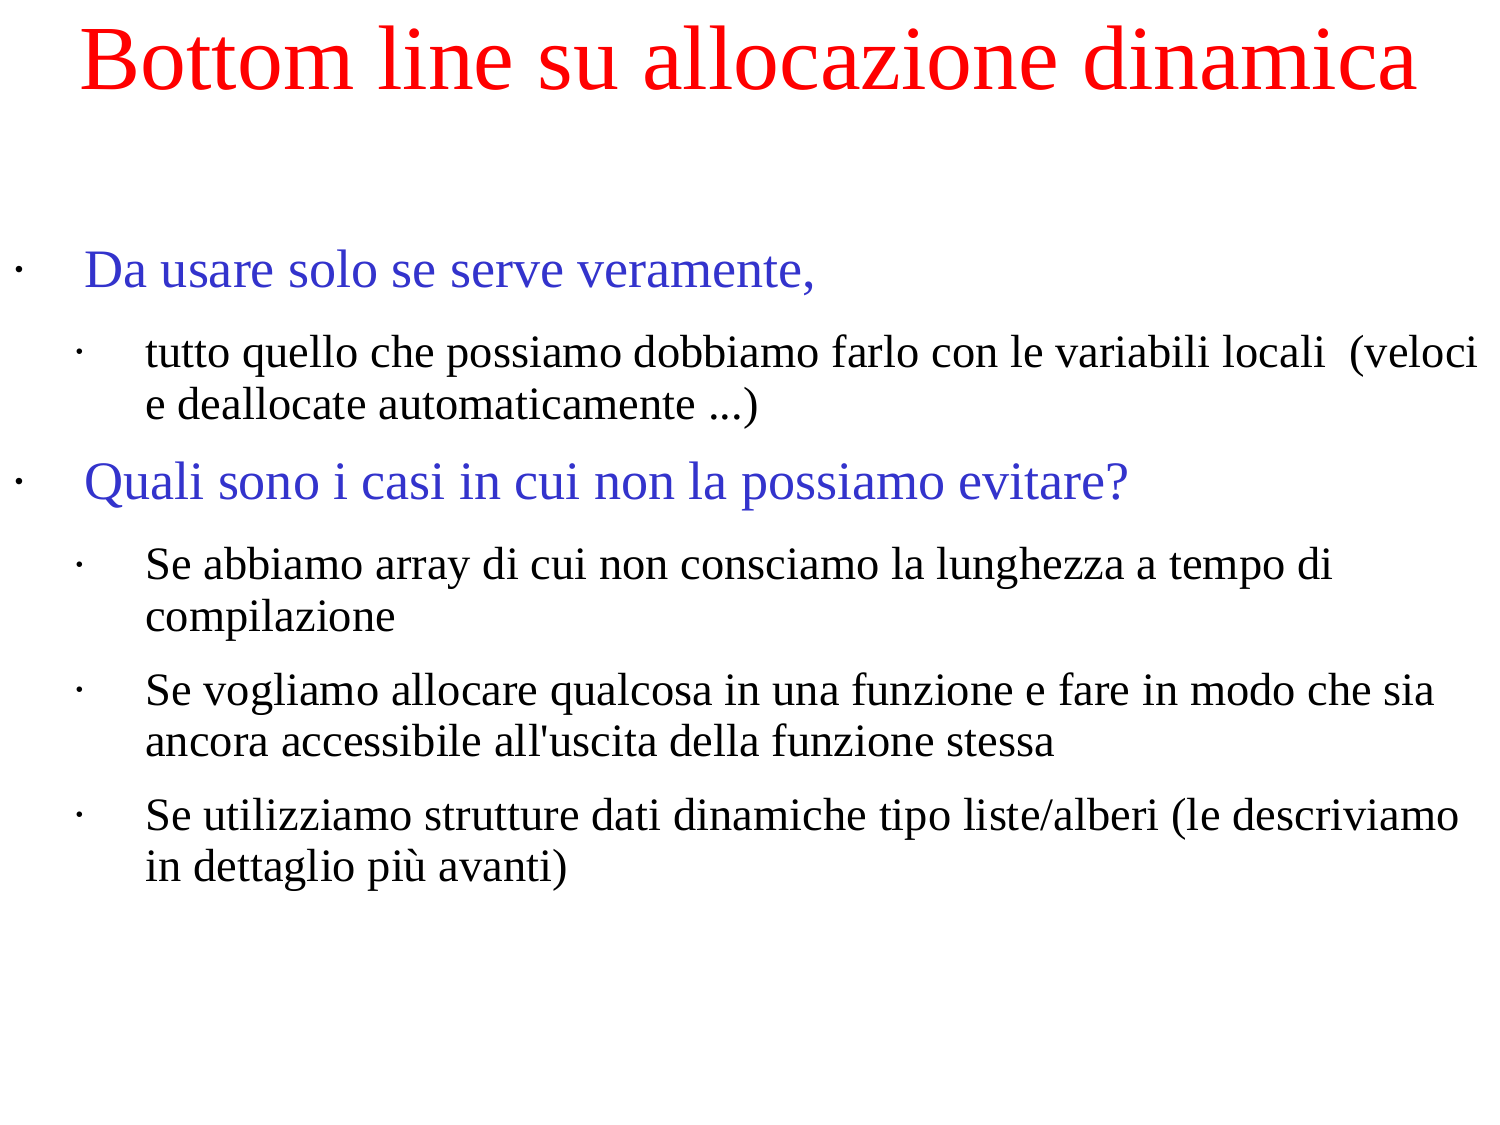

# Bottom line su allocazione dinamica
Da usare solo se serve veramente,
tutto quello che possiamo dobbiamo farlo con le variabili locali (veloci e deallocate automaticamente ...)
Quali sono i casi in cui non la possiamo evitare?
Se abbiamo array di cui non consciamo la lunghezza a tempo di compilazione
Se vogliamo allocare qualcosa in una funzione e fare in modo che sia ancora accessibile all'uscita della funzione stessa
Se utilizziamo strutture dati dinamiche tipo liste/alberi (le descriviamo in dettaglio più avanti)